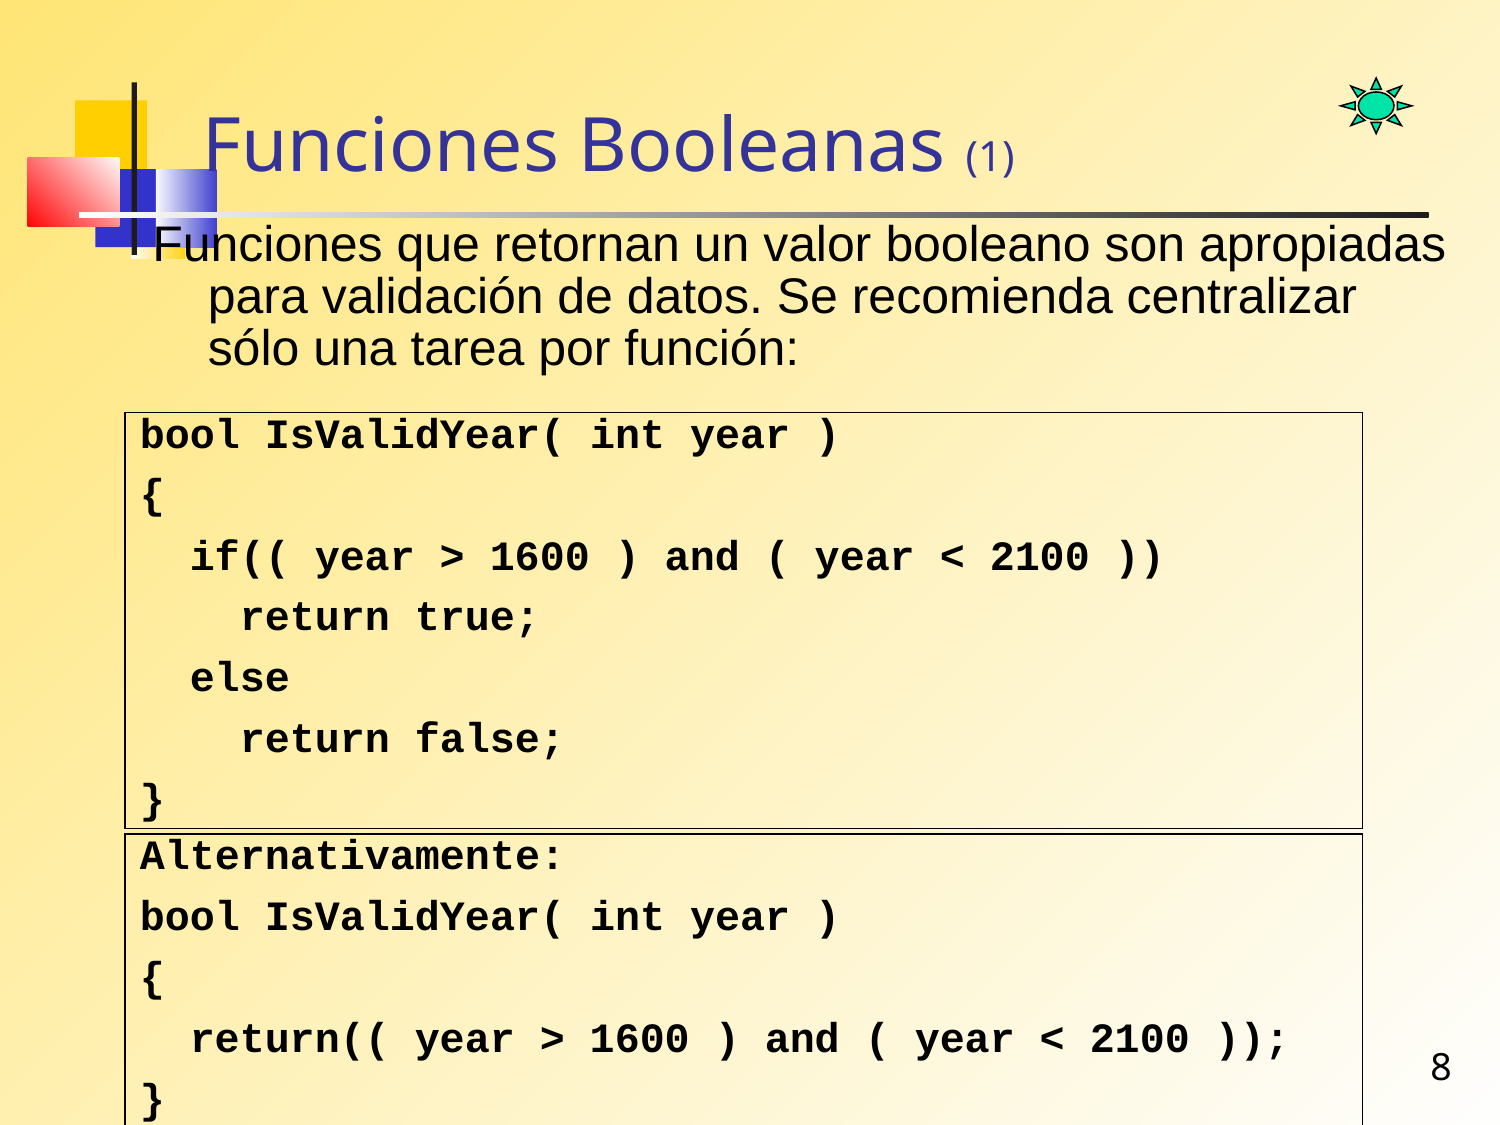

# Funciones Booleanas (1)‏
Funciones que retornan un valor booleano son apropiadas para validación de datos. Se recomienda centralizar sólo una tarea por función:
bool IsValidYear( int year )‏
{
 if(( year > 1600 ) and ( year < 2100 ))‏
 return true;
 else
 return false;
}
Alternativamente:
bool IsValidYear( int year )‏
{
 return(( year > 1600 ) and ( year < 2100 ));
}
8